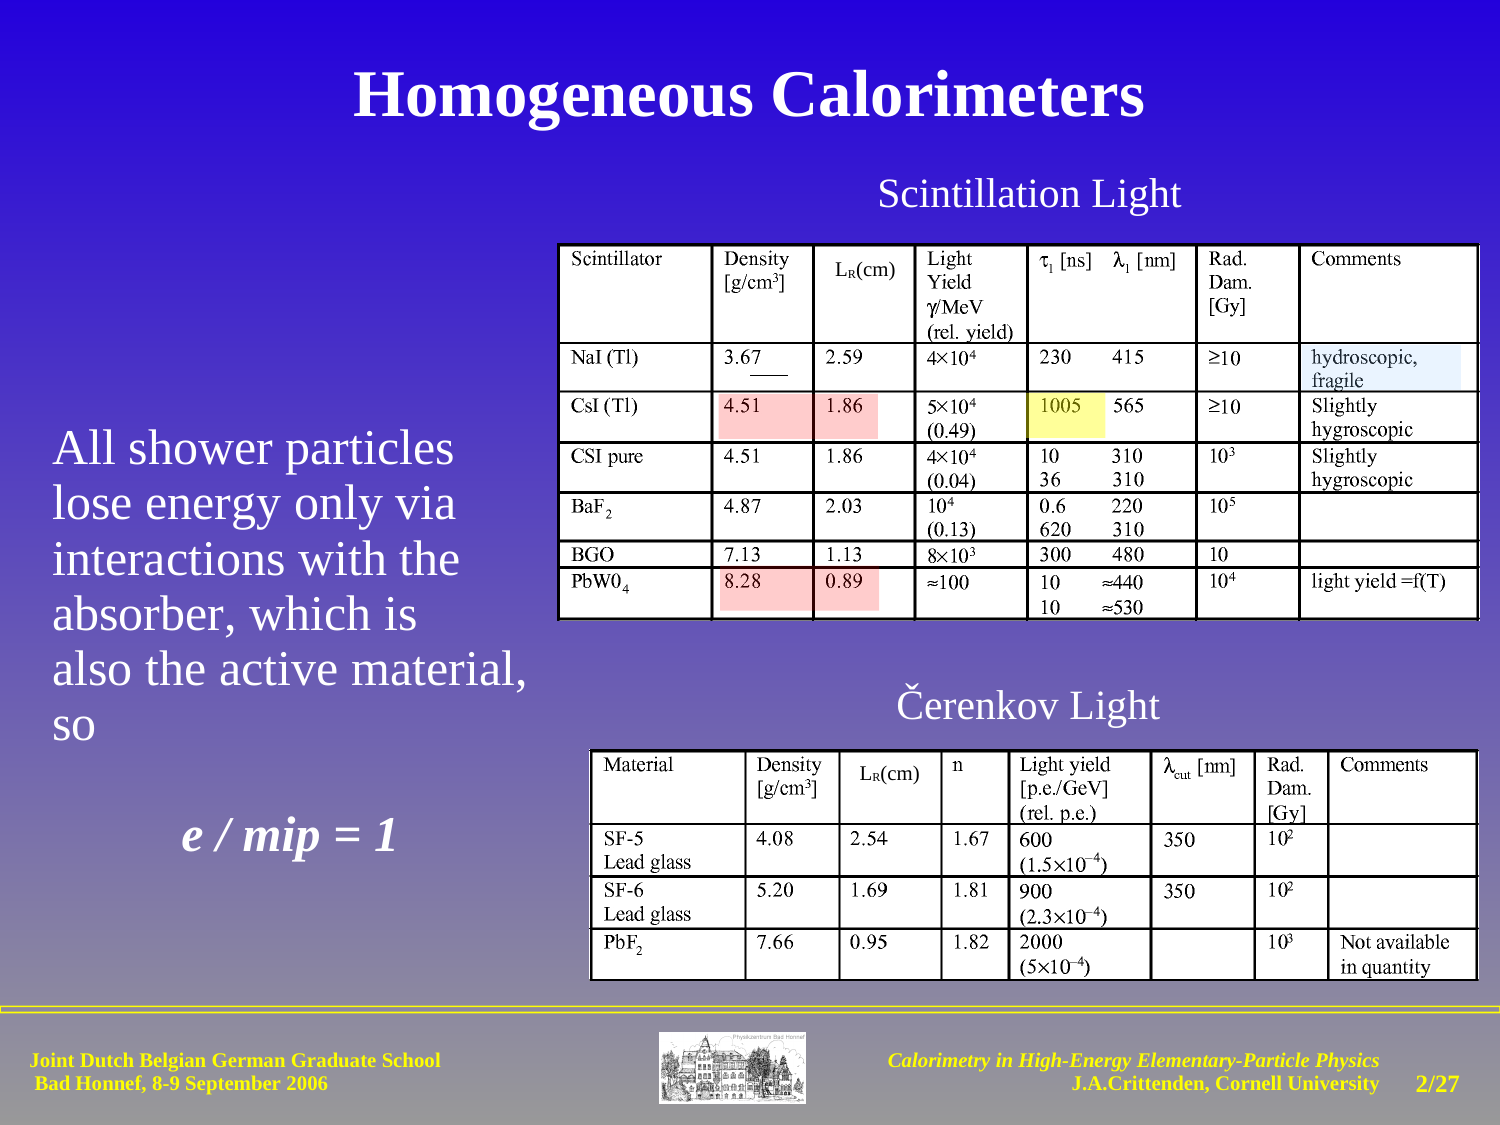

# Homogeneous Calorimeters
Scintillation Light
LR(cm)
All shower particles
lose energy only via
interactions with the
absorber, which is
also the active material,
so
e / mip = 1
Čerenkov Light
LR(cm)